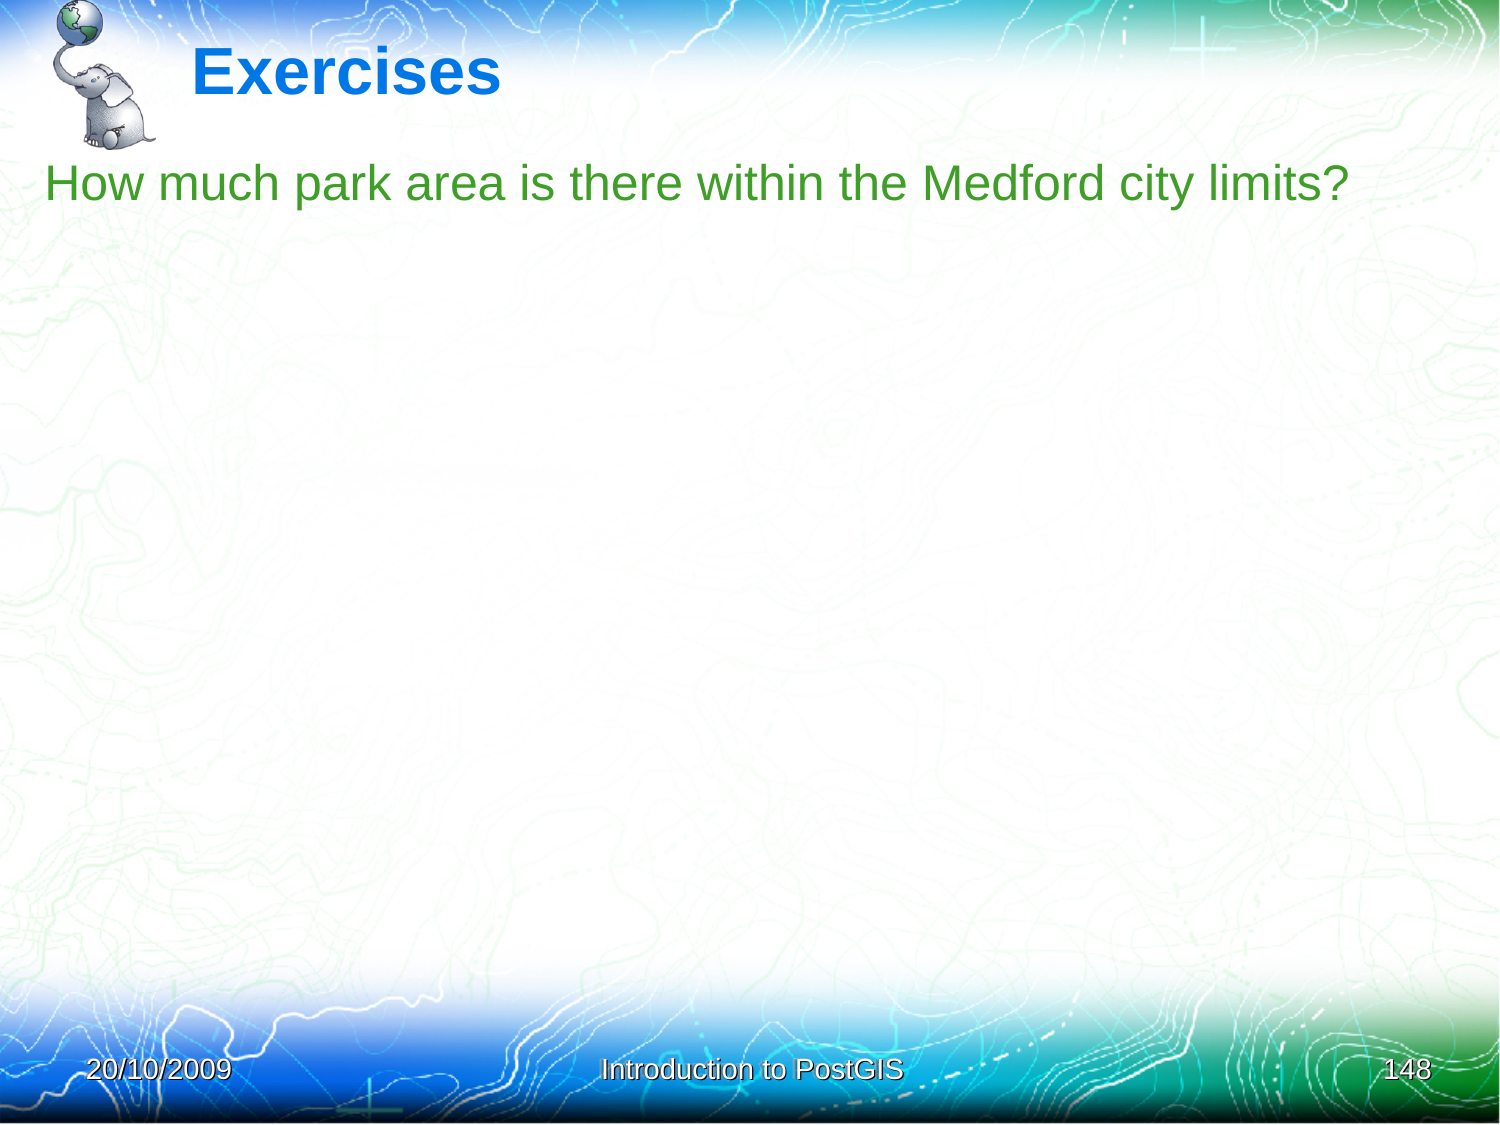

# Exercises
How much park area is there within the Medford city limits?
20/10/2009
Introduction to PostGIS
148